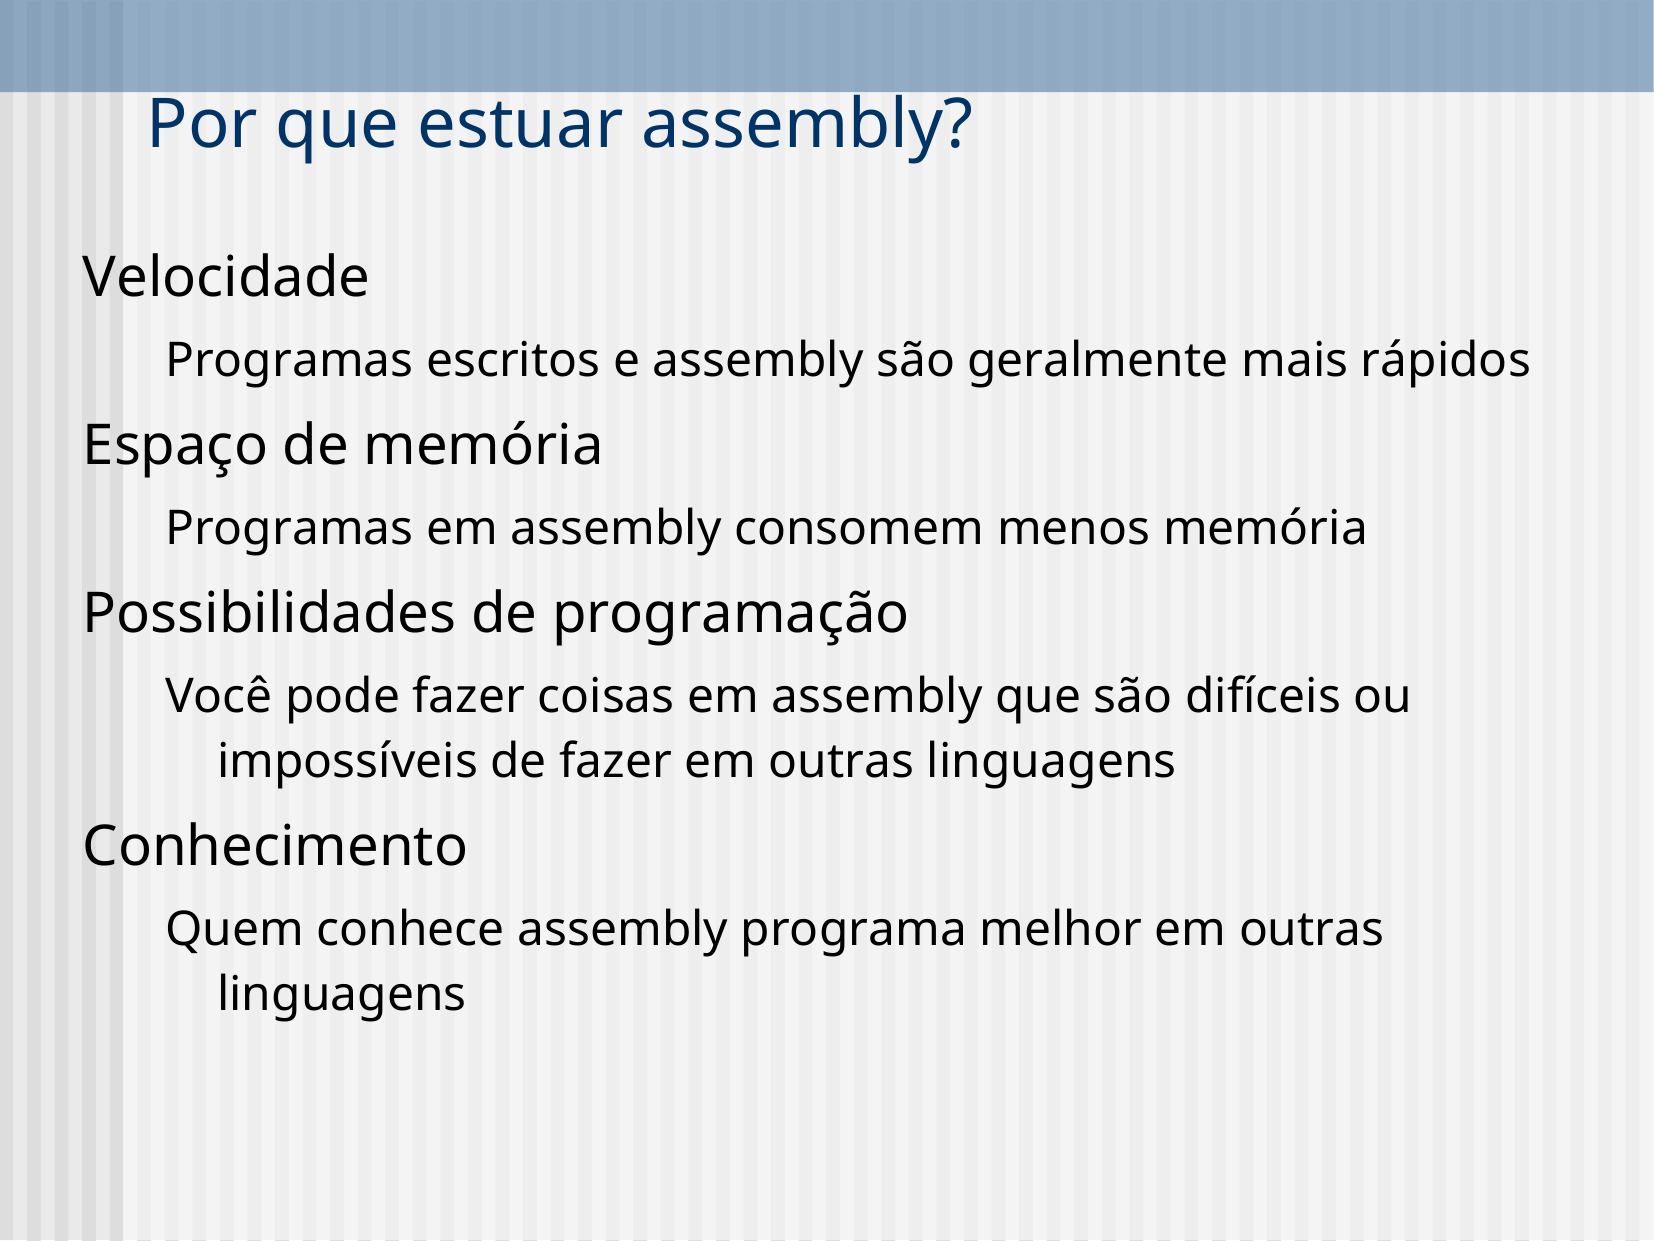

# Por que estuar assembly?
Velocidade
Programas escritos e assembly são geralmente mais rápidos
Espaço de memória
Programas em assembly consomem menos memória
Possibilidades de programação
Você pode fazer coisas em assembly que são difíceis ou impossíveis de fazer em outras linguagens
Conhecimento
Quem conhece assembly programa melhor em outras linguagens